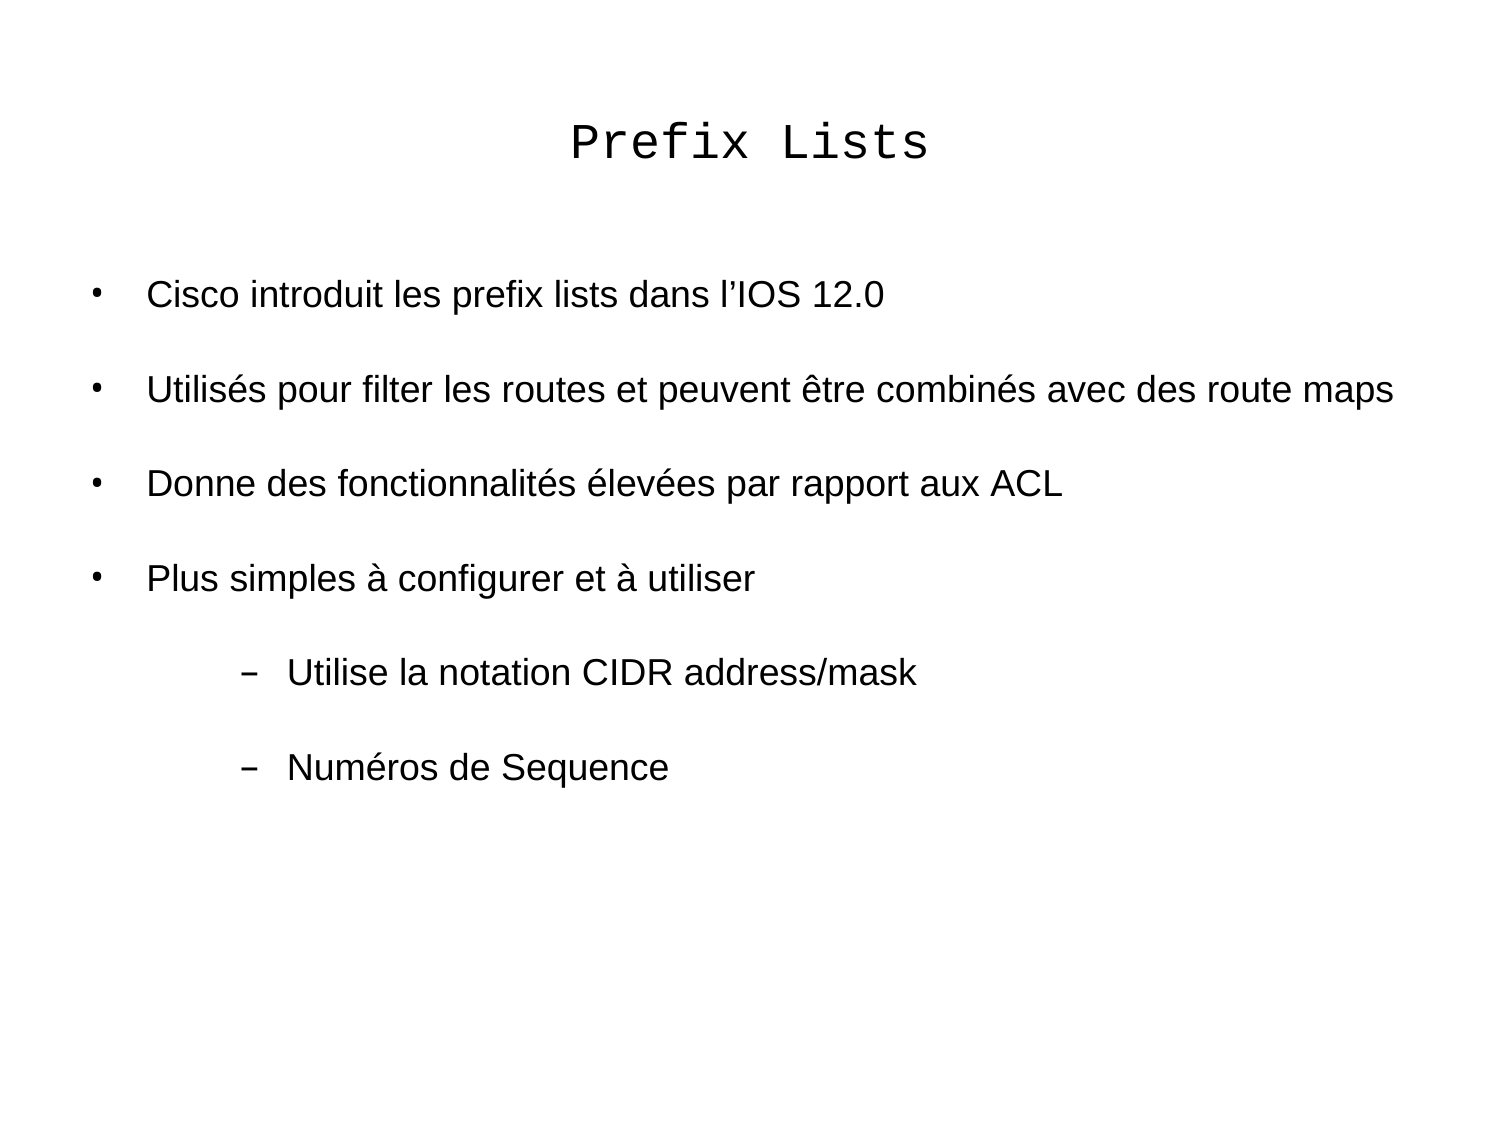

# Prefix Lists
Cisco introduit les prefix lists dans l’IOS 12.0
Utilisés pour filter les routes et peuvent être combinés avec des route maps
Donne des fonctionnalités élevées par rapport aux ACL
Plus simples à configurer et à utiliser
Utilise la notation CIDR address/mask
Numéros de Sequence